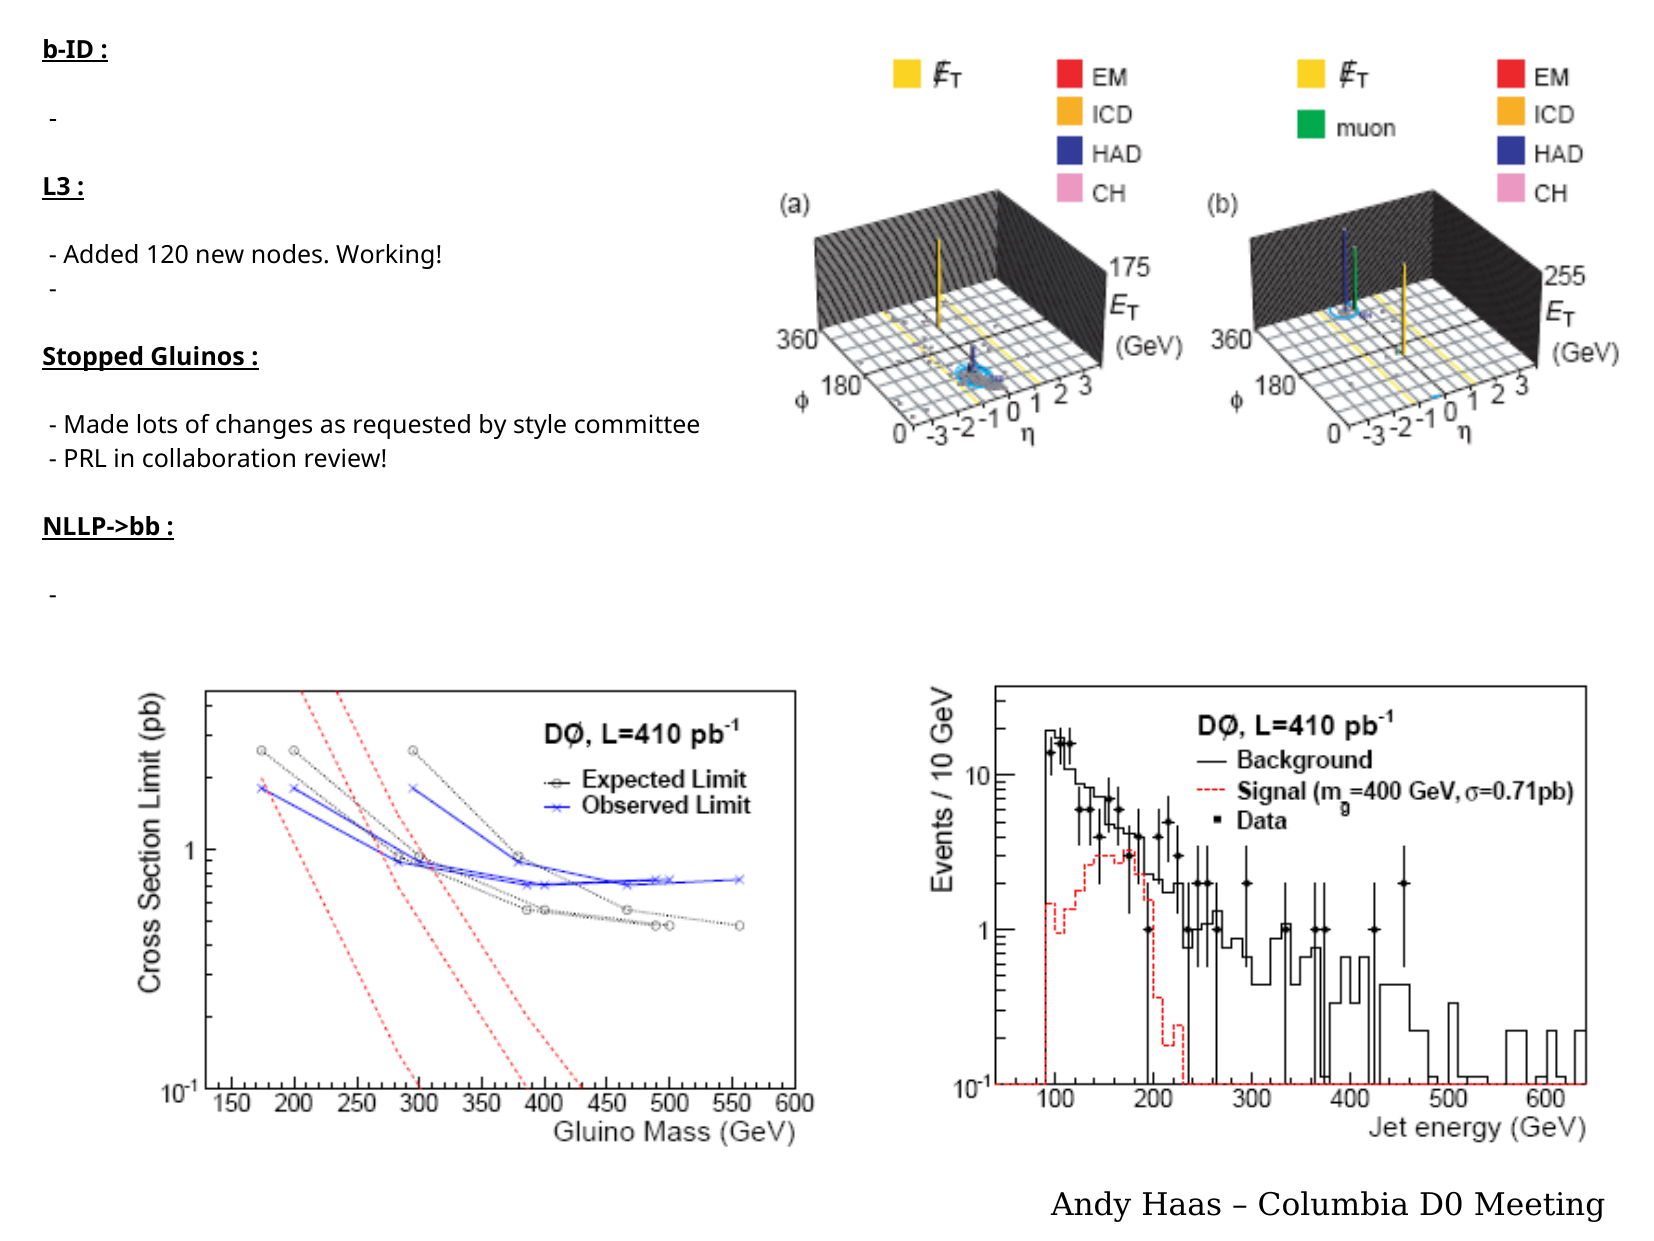

b-ID :
 -
L3 :
 - Added 120 new nodes. Working!
 -
Stopped Gluinos :
 - Made lots of changes as requested by style committee
 - PRL in collaboration review!
NLLP->bb :
 -